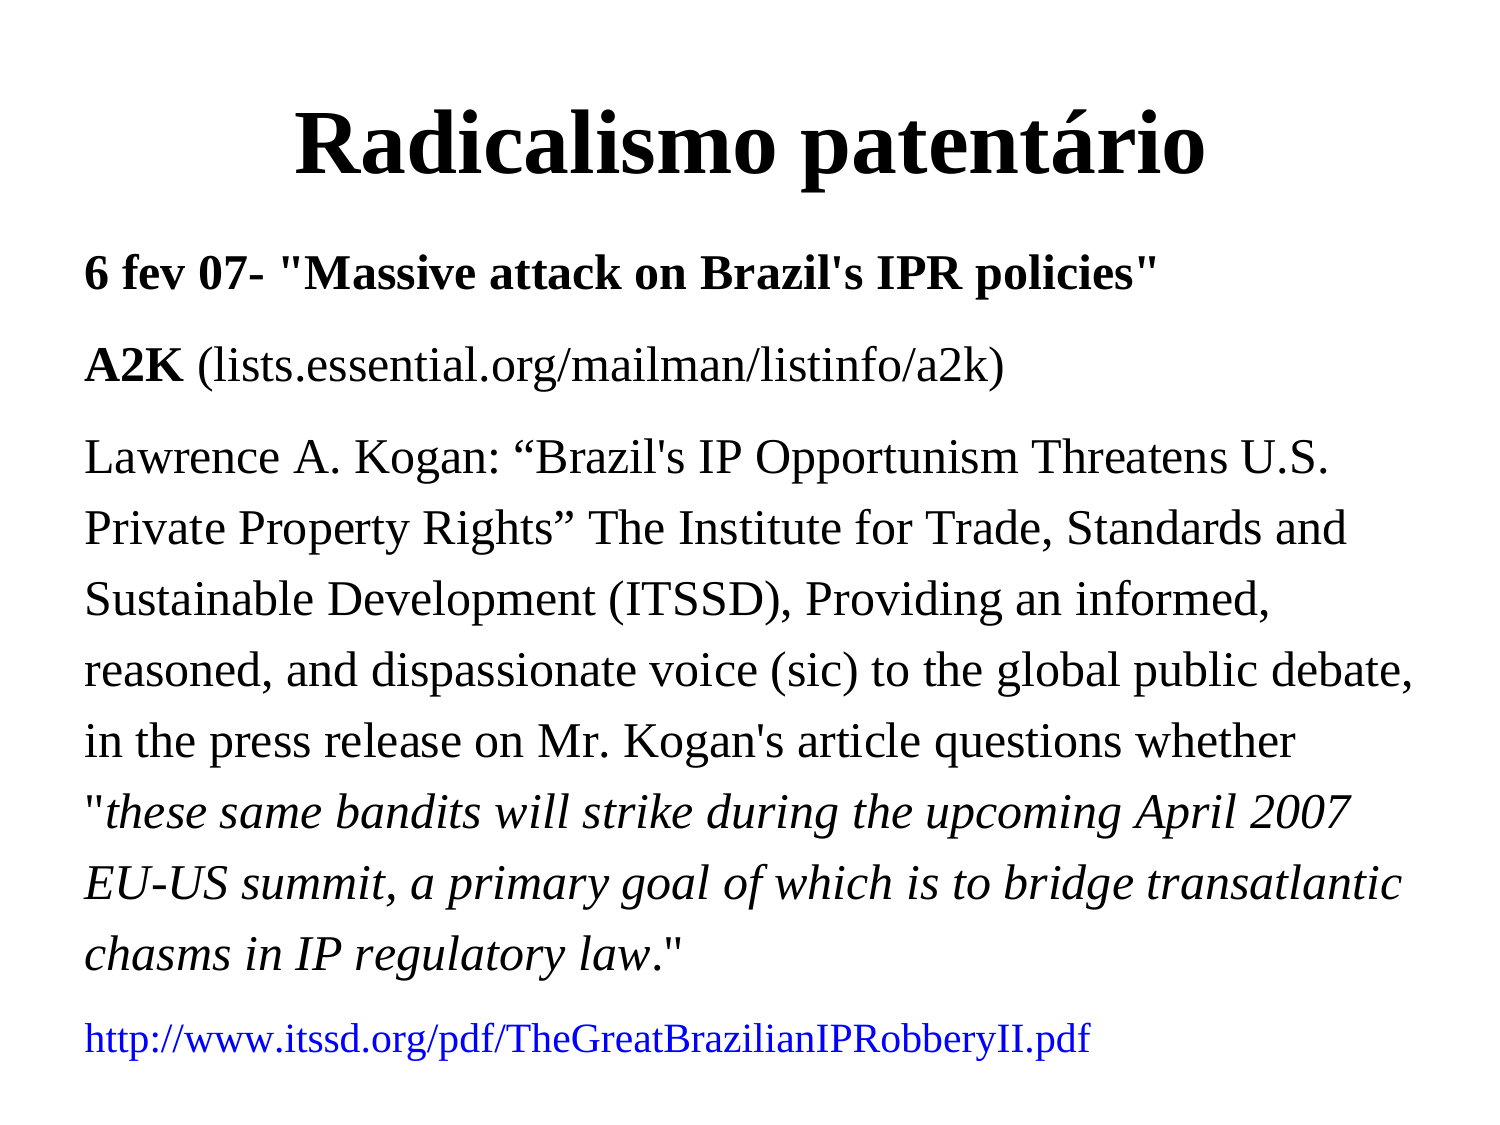

# Radicalismo patentário
6 fev 07- "Massive attack on Brazil's IPR policies"
A2K (lists.essential.org/mailman/listinfo/a2k)
Lawrence A. Kogan: “Brazil's IP Opportunism Threatens U.S. Private Property Rights” The Institute for Trade, Standards and Sustainable Development (ITSSD), Providing an informed, reasoned, and dispassionate voice (sic) to the global public debate, in the press release on Mr. Kogan's article questions whether "these same bandits will strike during the upcoming April 2007 EU-US summit, a primary goal of which is to bridge transatlantic chasms in IP regulatory law."
http://www.itssd.org/pdf/TheGreatBrazilianIPRobberyII.pdf